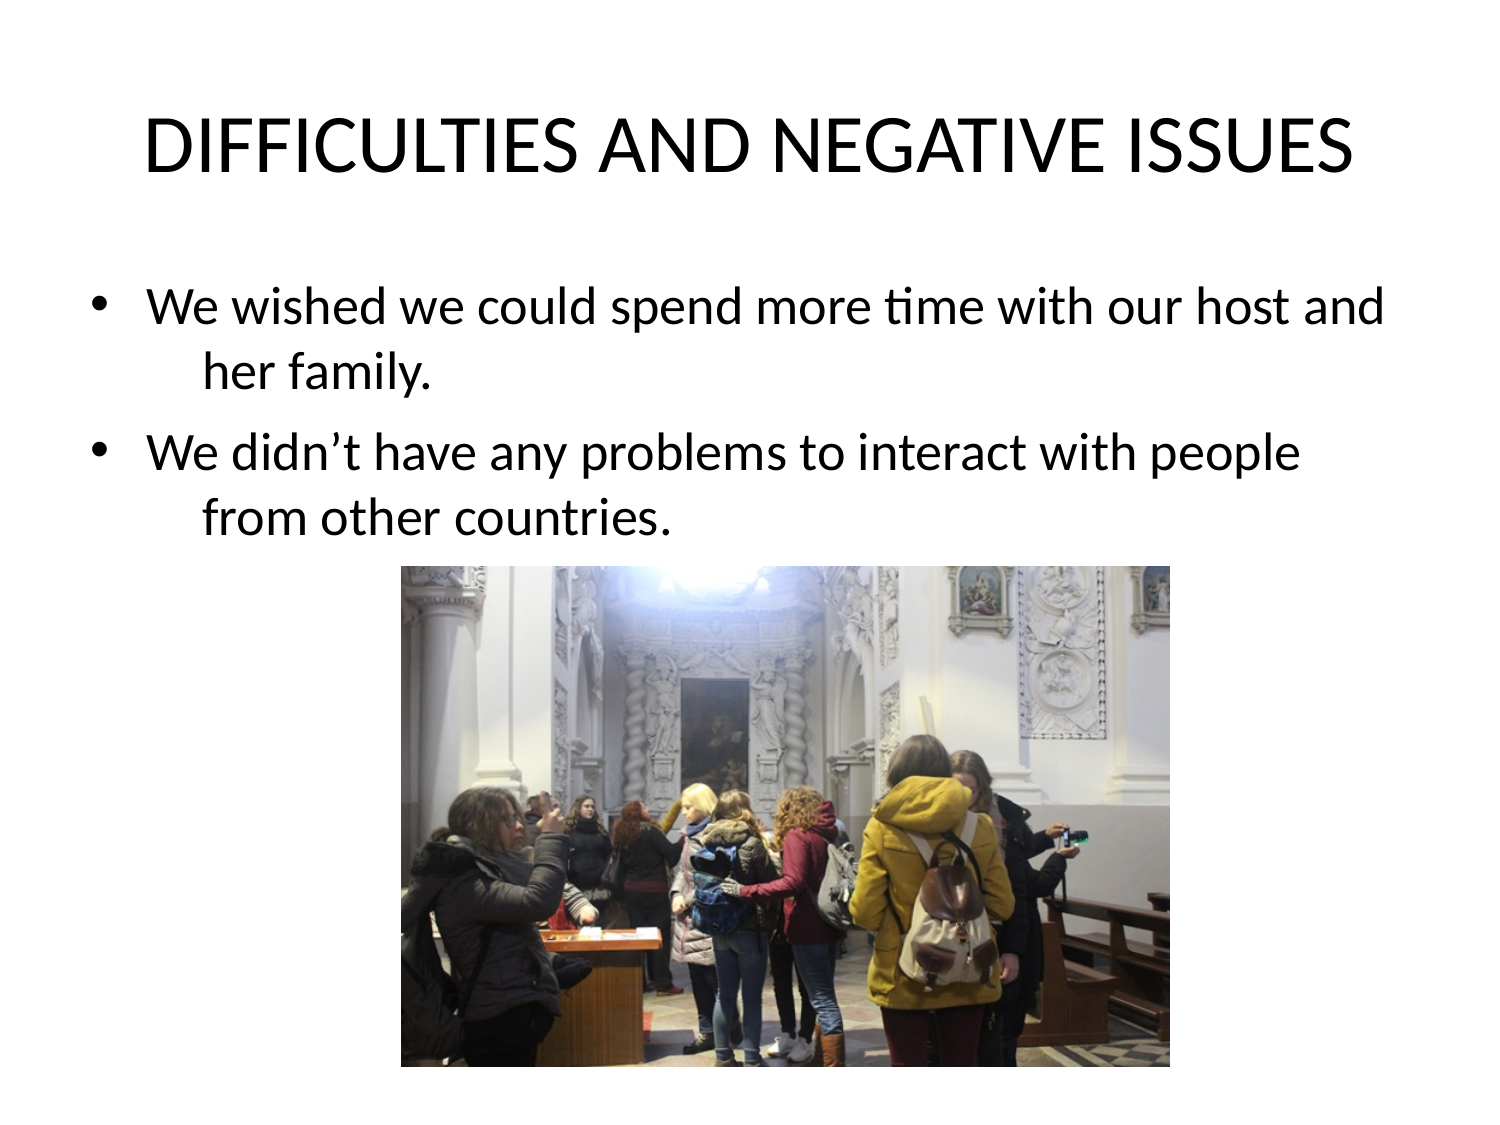

# DIFFICULTIES AND NEGATIVE ISSUES
We wished we could spend more time with our host and her family.
We didn’t have any problems to interact with people from other countries.